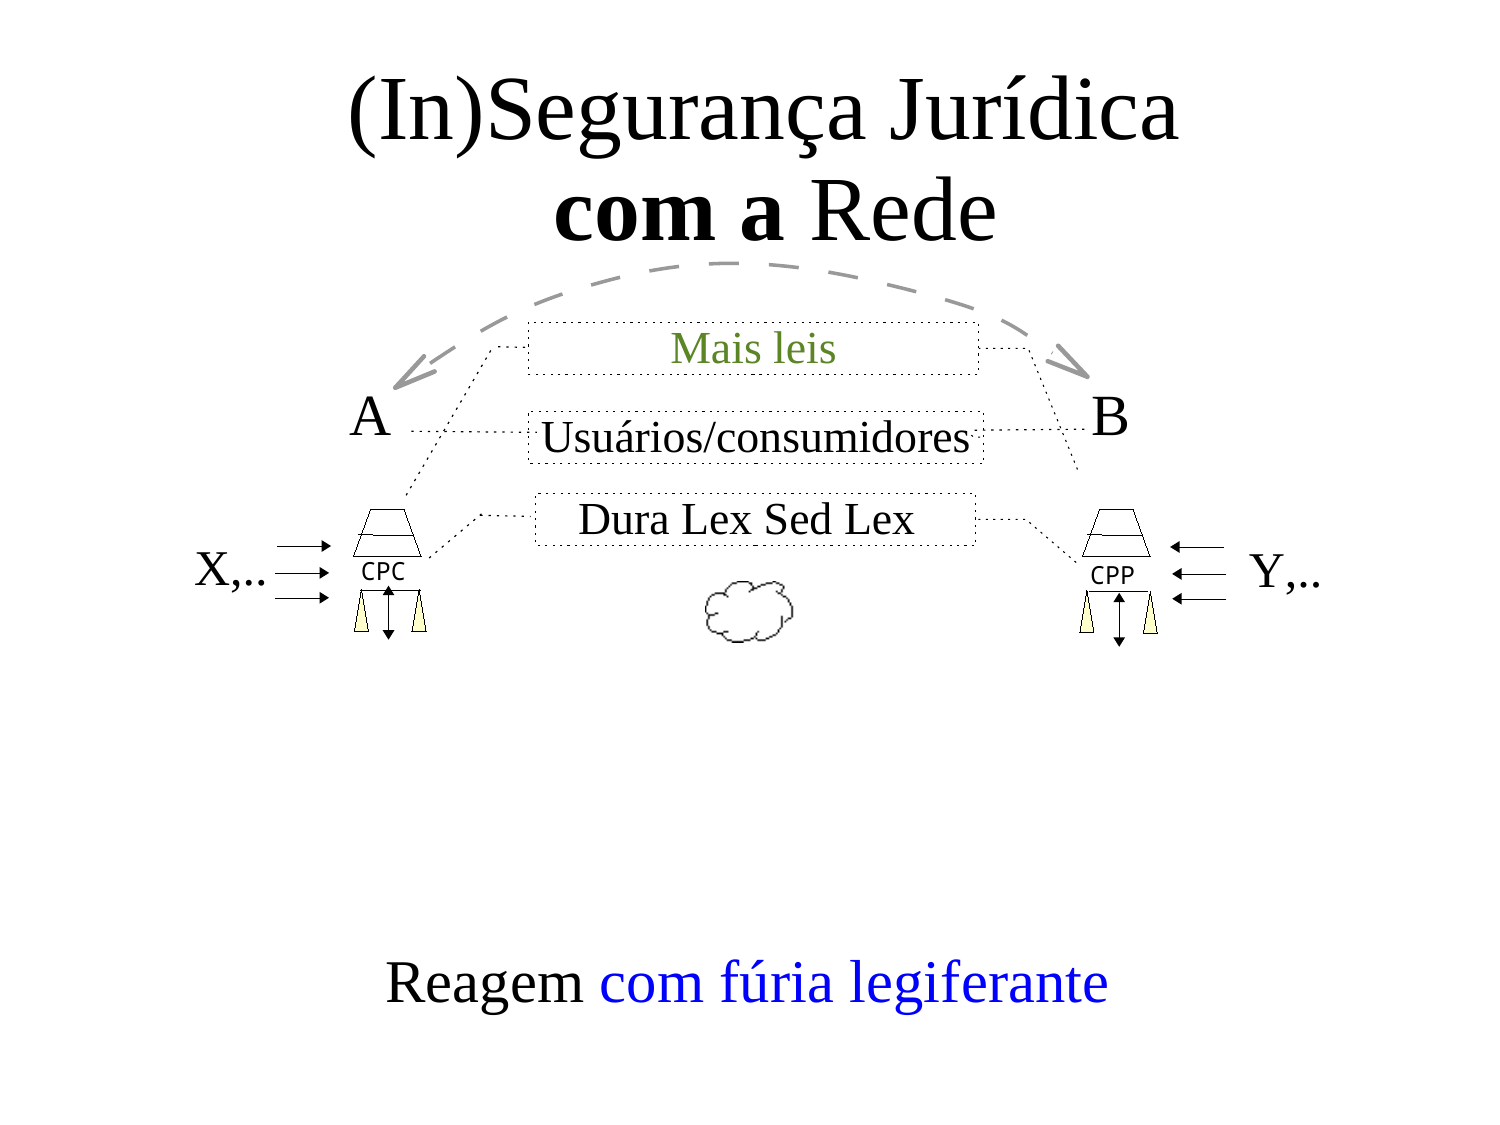

# (In)Segurança Jurídica com a Rede
A
B
CPC
 X,..
CPP
Y,..
Reagem com fúria legiferante